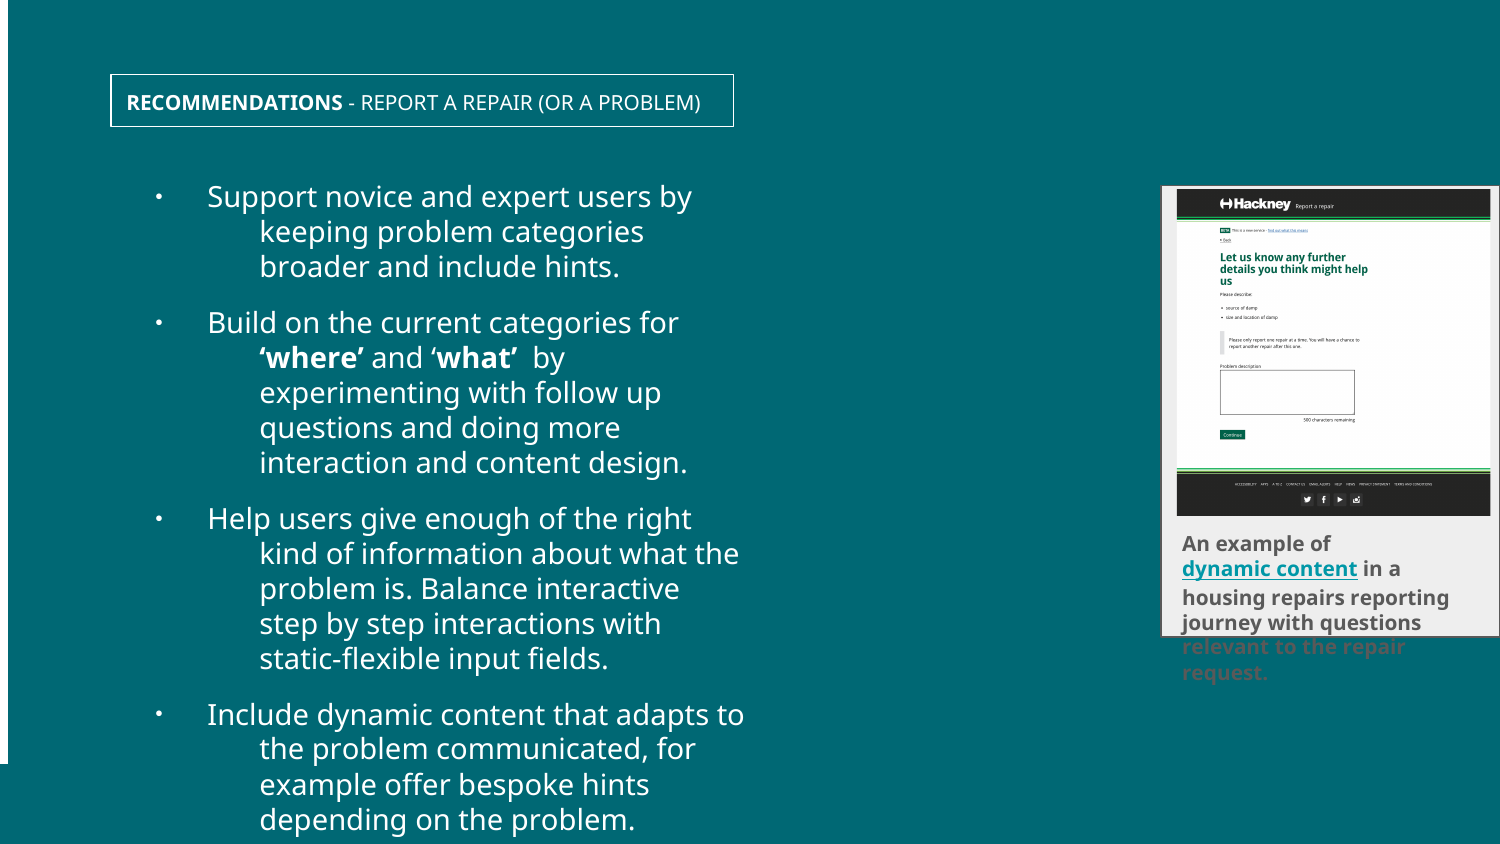

RECOMMENDATIONS - REPORT A REPAIR (OR A PROBLEM)
# Support novice and expert users by keeping problem categories broader and include hints.
Build on the current categories for ‘where’ and ‘what’ by experimenting with follow up questions and doing more interaction and content design.
Help users give enough of the right kind of information about what the problem is. Balance interactive step by step interactions with static-flexible input fields.
Include dynamic content that adapts to the problem communicated, for example offer bespoke hints depending on the problem.
An example of dynamic content in a housing repairs reporting journey with questions relevant to the repair request.